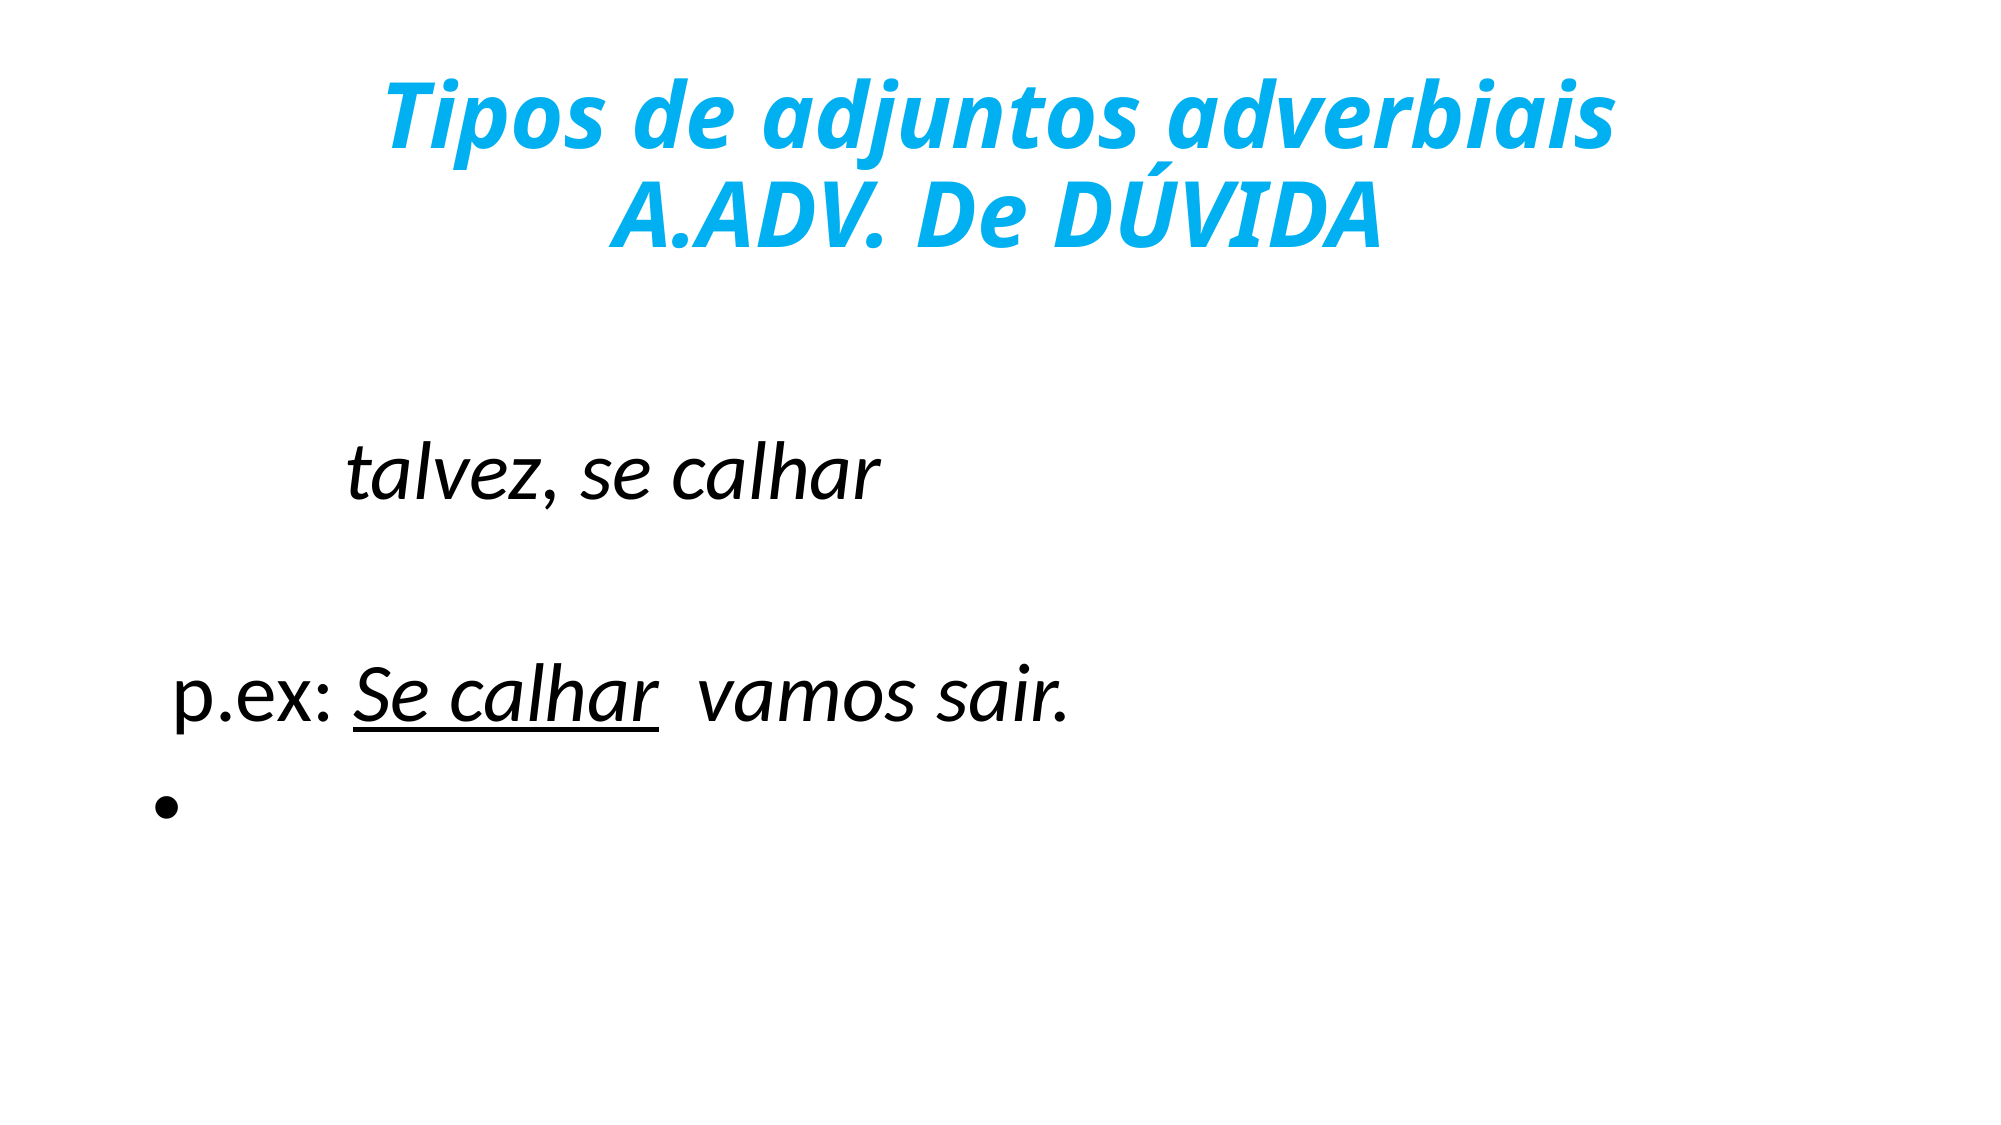

# Tipos de adjuntos adverbiais A.ADV. De DÚVIDA
talvez, se calhar
 p.ex: Se calhar vamos sair.